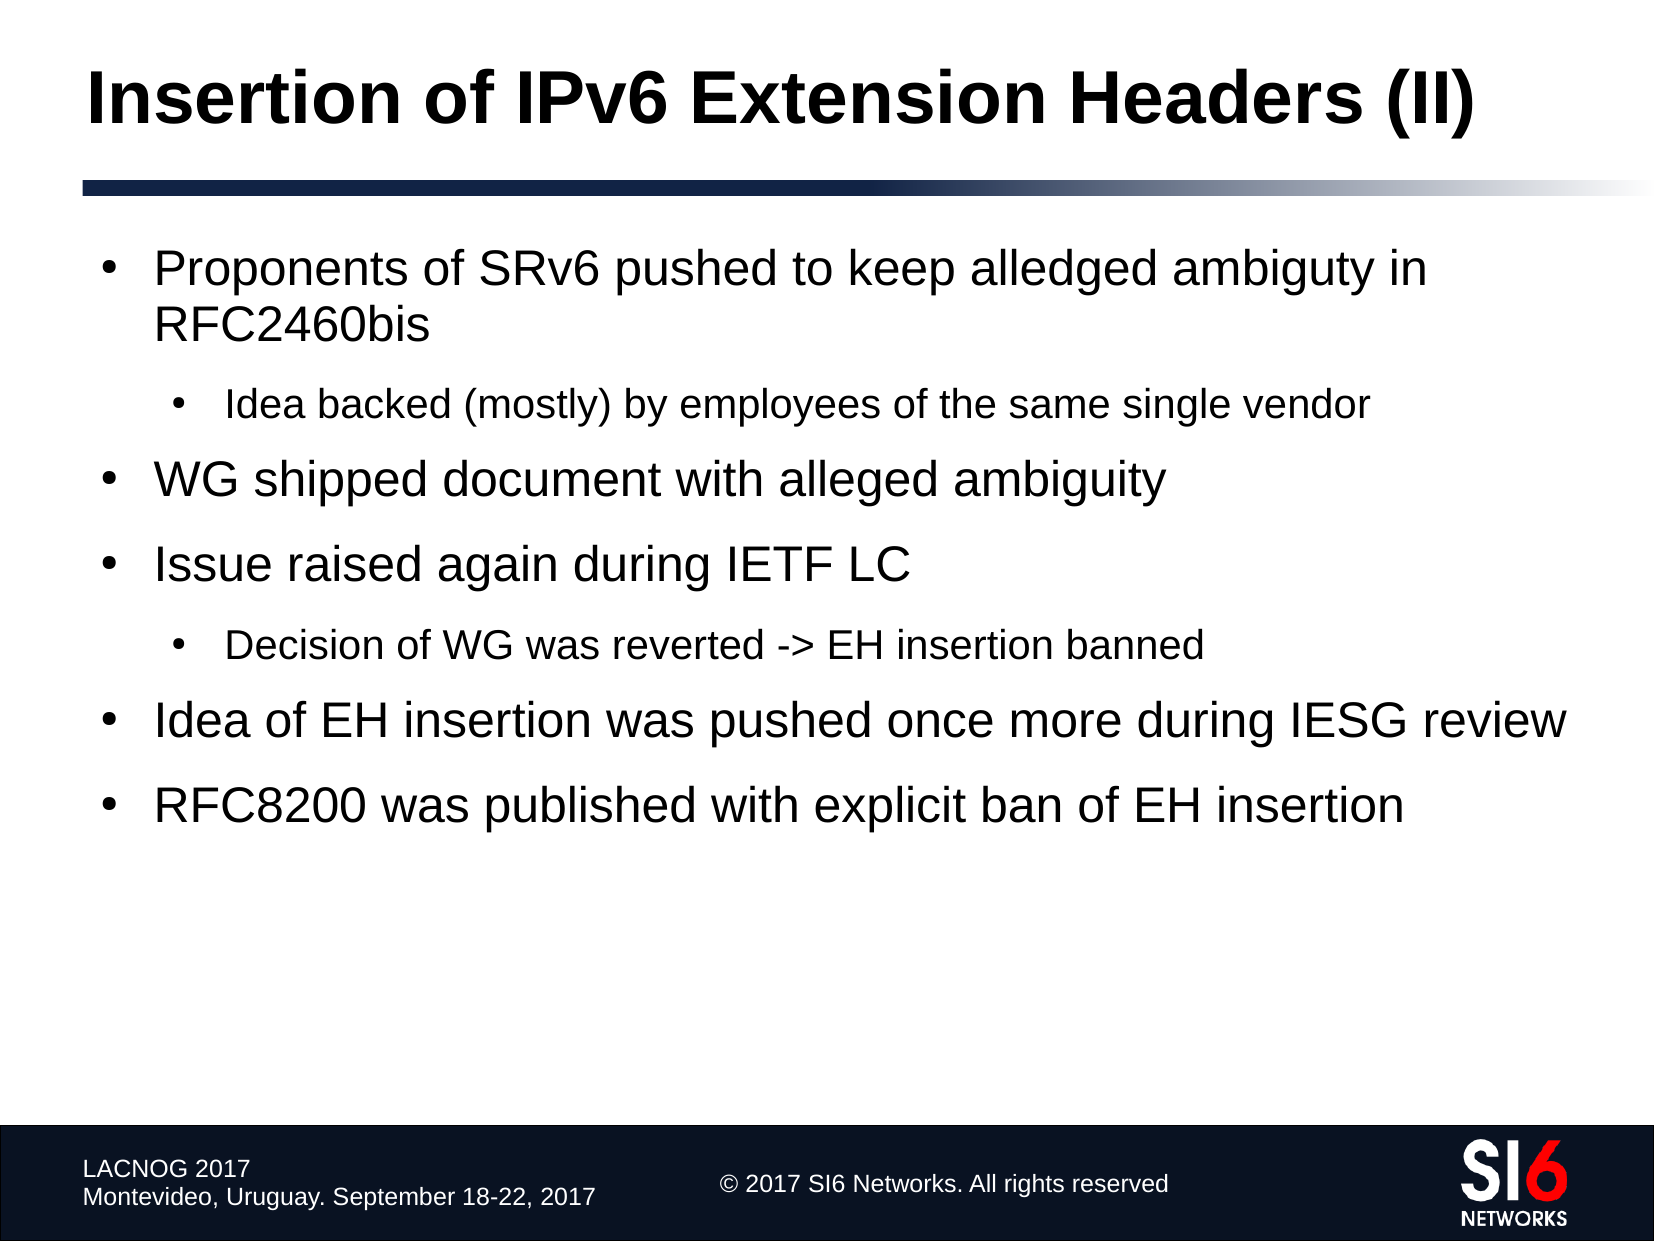

# Insertion of IPv6 Extension Headers (II)
Proponents of SRv6 pushed to keep alledged ambiguty in RFC2460bis
Idea backed (mostly) by employees of the same single vendor
WG shipped document with alleged ambiguity
Issue raised again during IETF LC
Decision of WG was reverted -> EH insertion banned
Idea of EH insertion was pushed once more during IESG review
RFC8200 was published with explicit ban of EH insertion